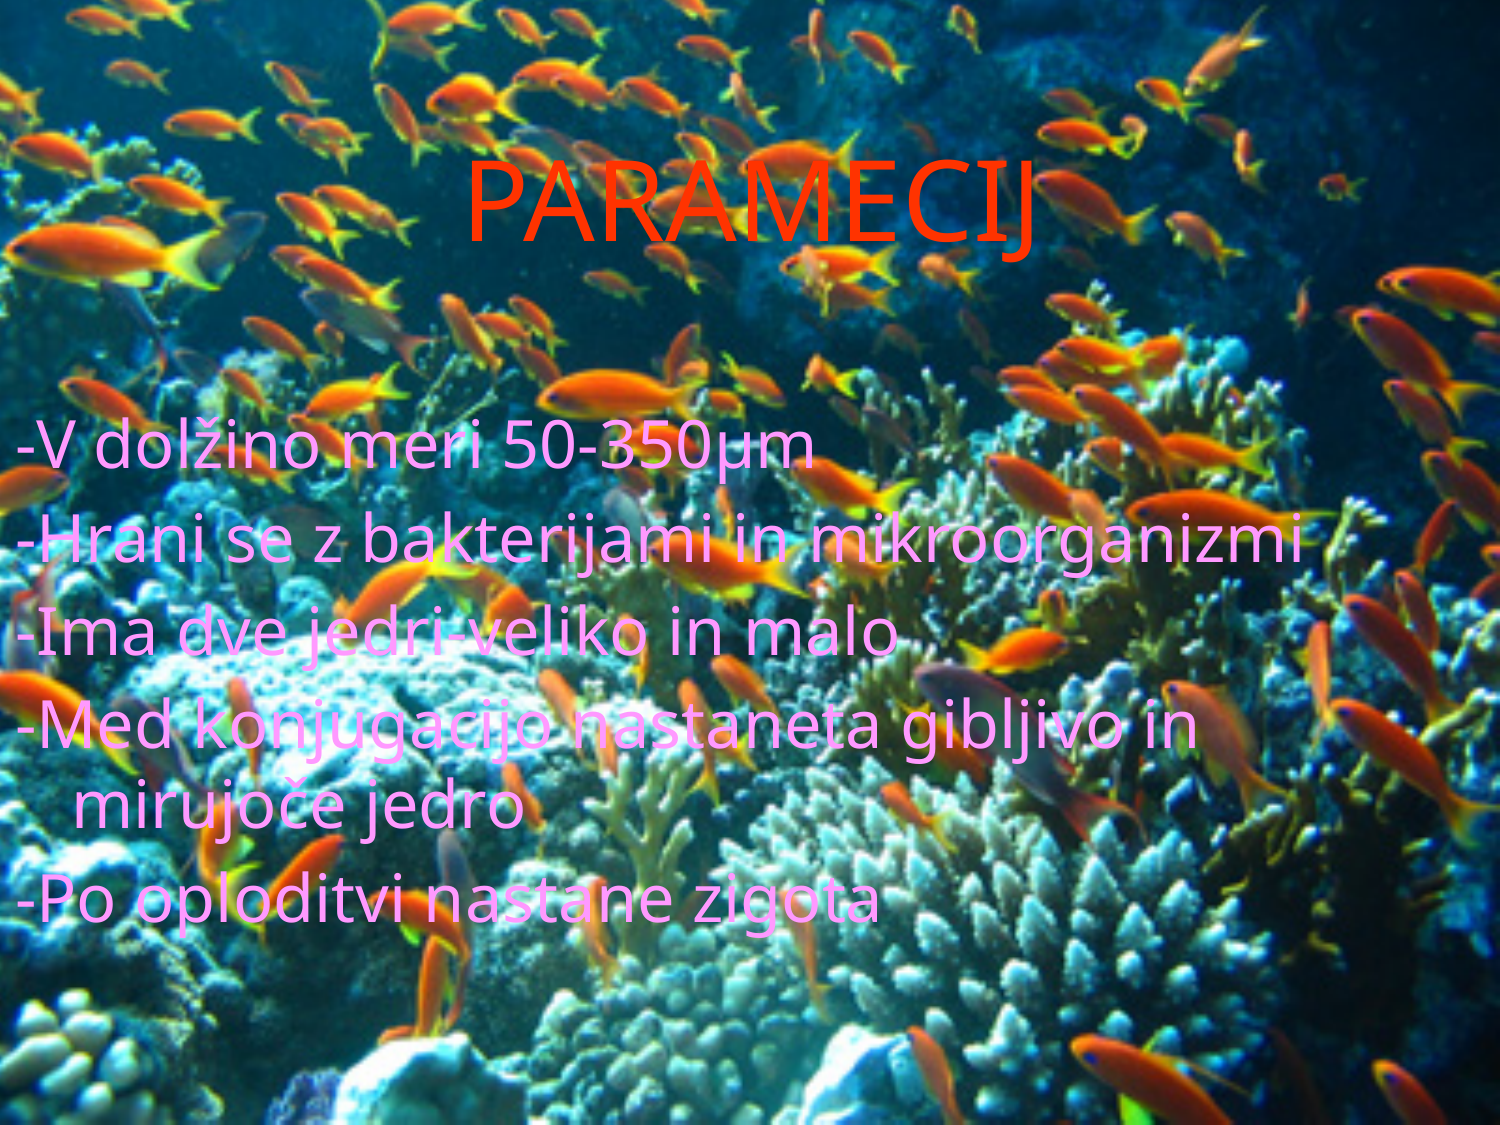

# PARAMECIJ
-V dolžino meri 50-350μm
-Hrani se z bakterijami in mikroorganizmi
-Ima dve jedri-veliko in malo
-Med konjugacijo nastaneta gibljivo in mirujoče jedro
-Po oploditvi nastane zigota